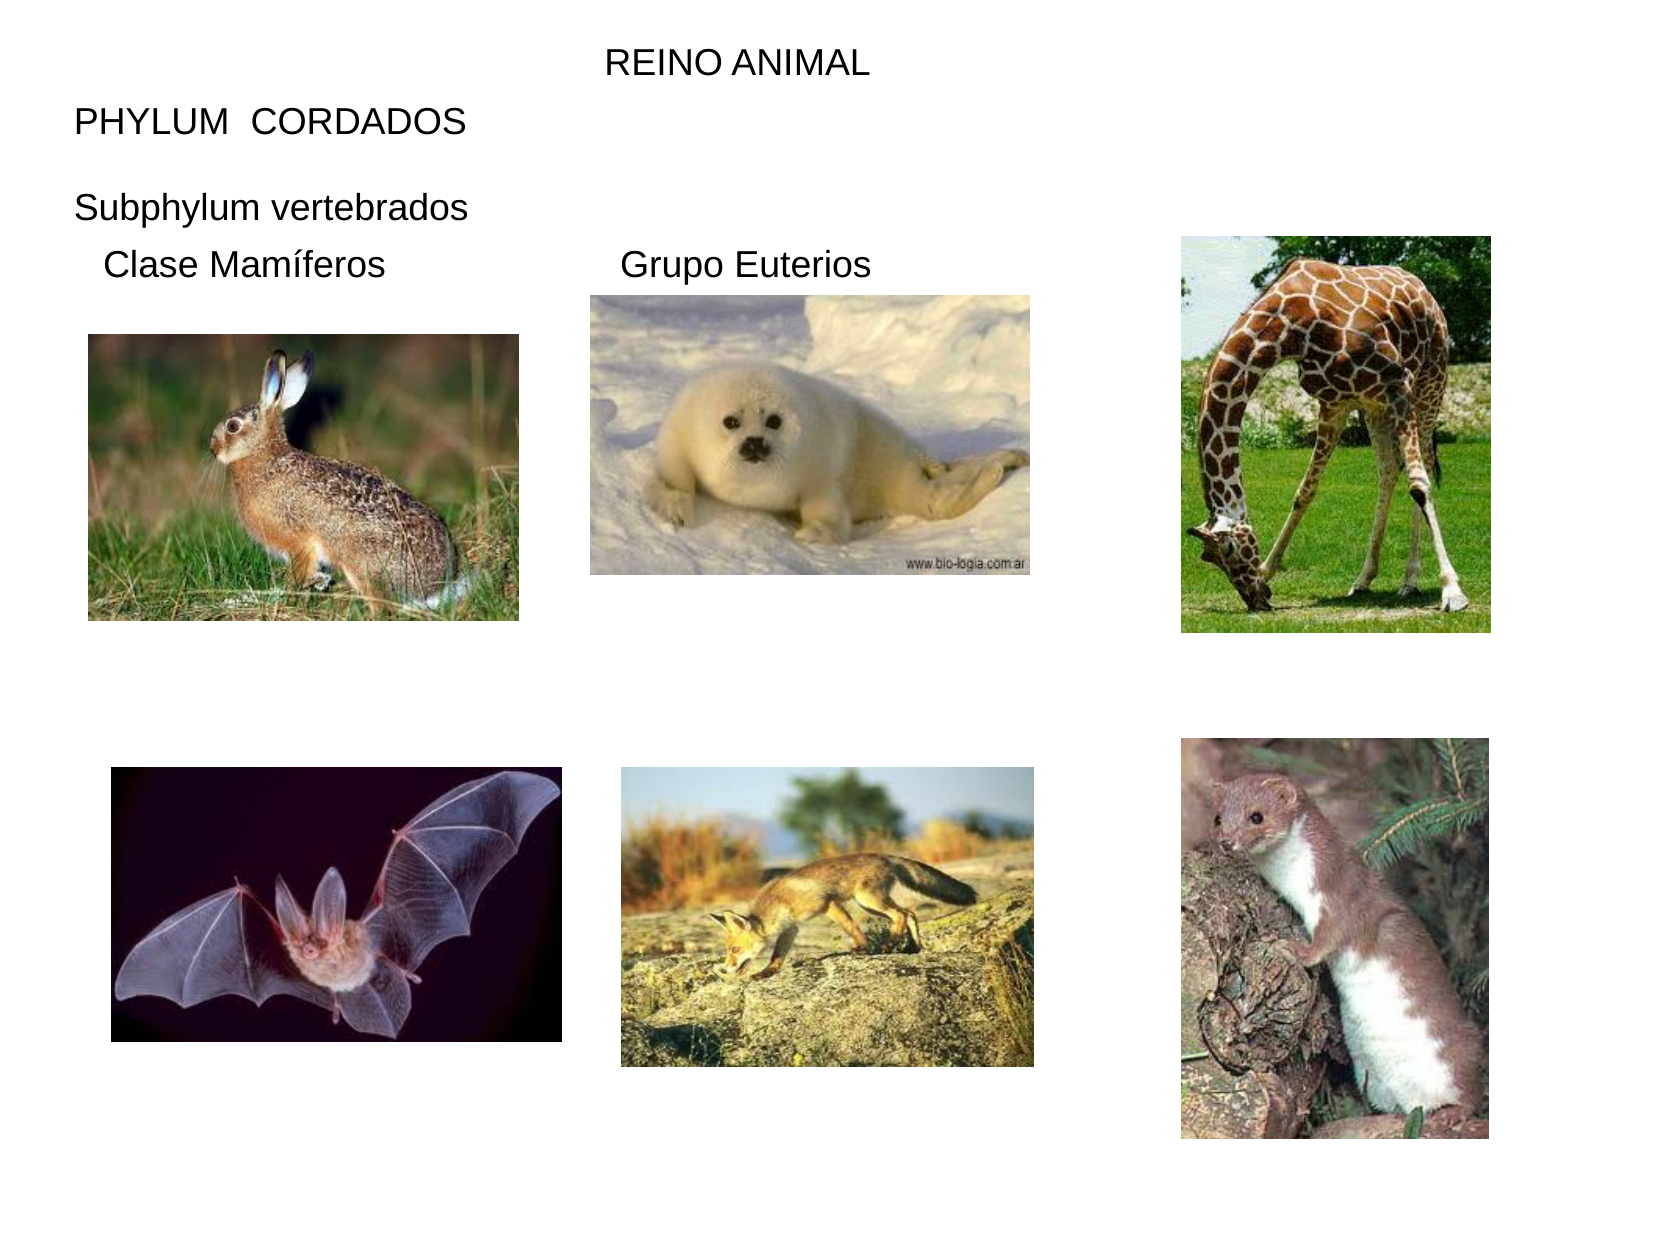

REINO ANIMAL
PHYLUM CORDADOS
Subphylum vertebrados
Clase Mamíferos				Grupo Euterios